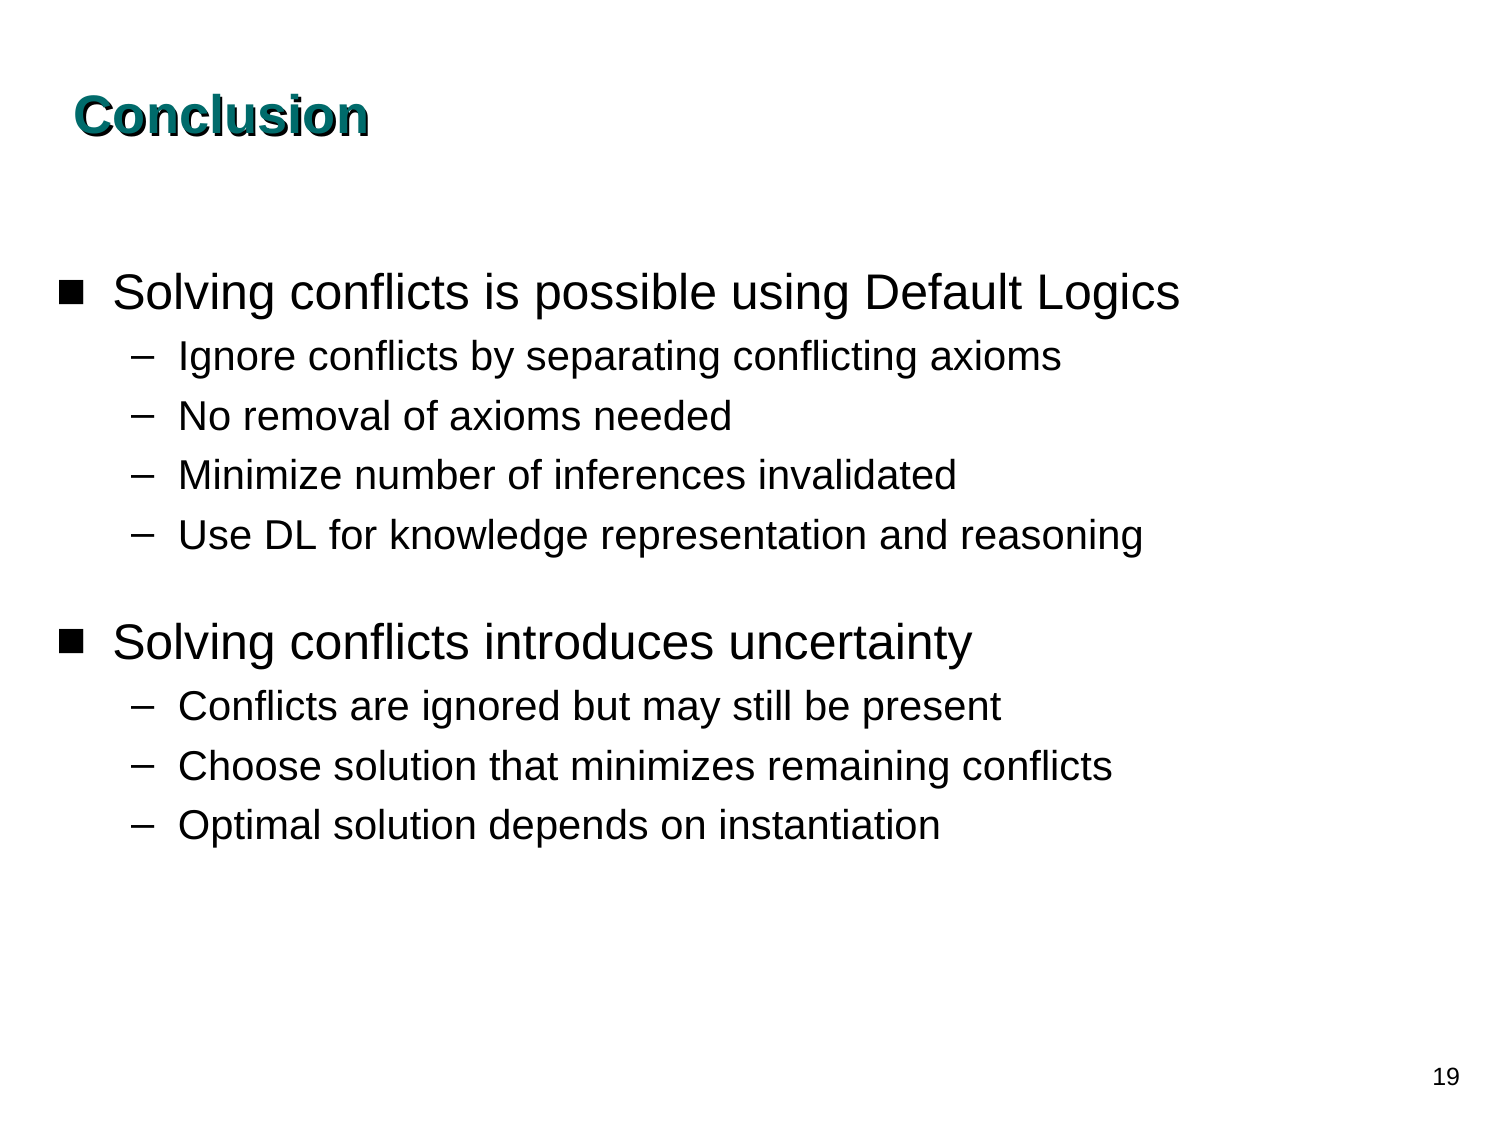

# Conclusion
Solving conflicts is possible using Default Logics
Ignore conflicts by separating conflicting axioms
No removal of axioms needed
Minimize number of inferences invalidated
Use DL for knowledge representation and reasoning
Solving conflicts introduces uncertainty
Conflicts are ignored but may still be present
Choose solution that minimizes remaining conflicts
Optimal solution depends on instantiation
19